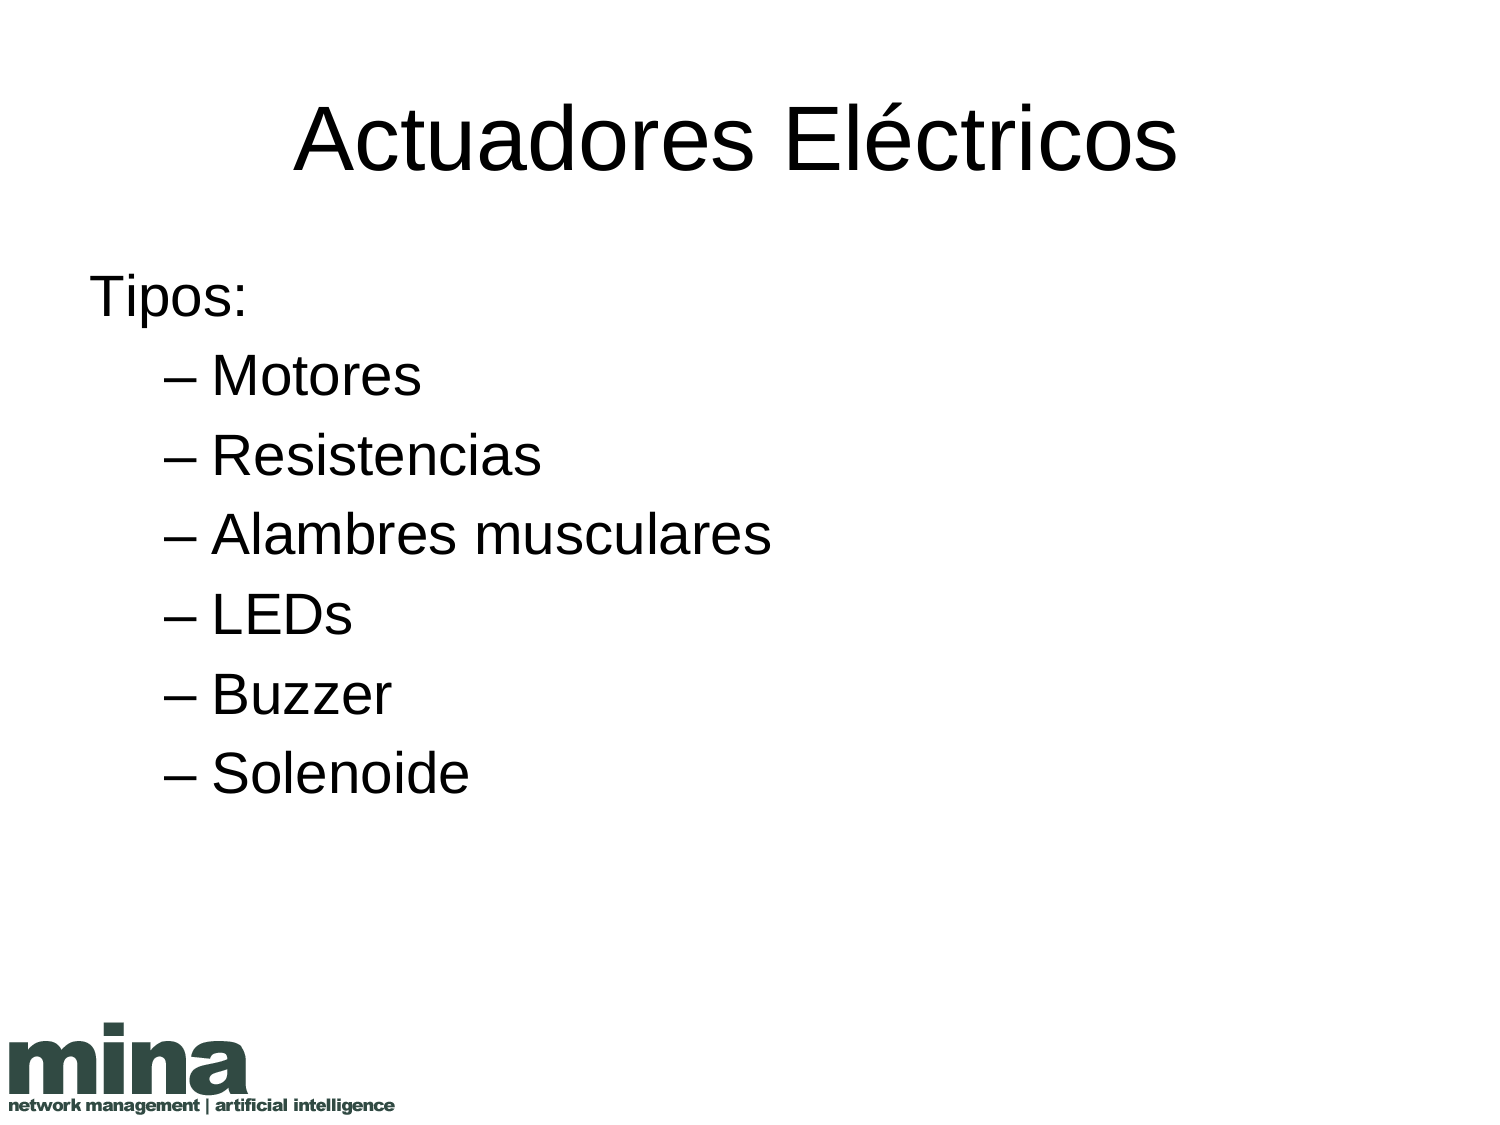

# Actuadores Eléctricos
Tipos:
Motores
Resistencias
Alambres musculares
LEDs
Buzzer
Solenoide